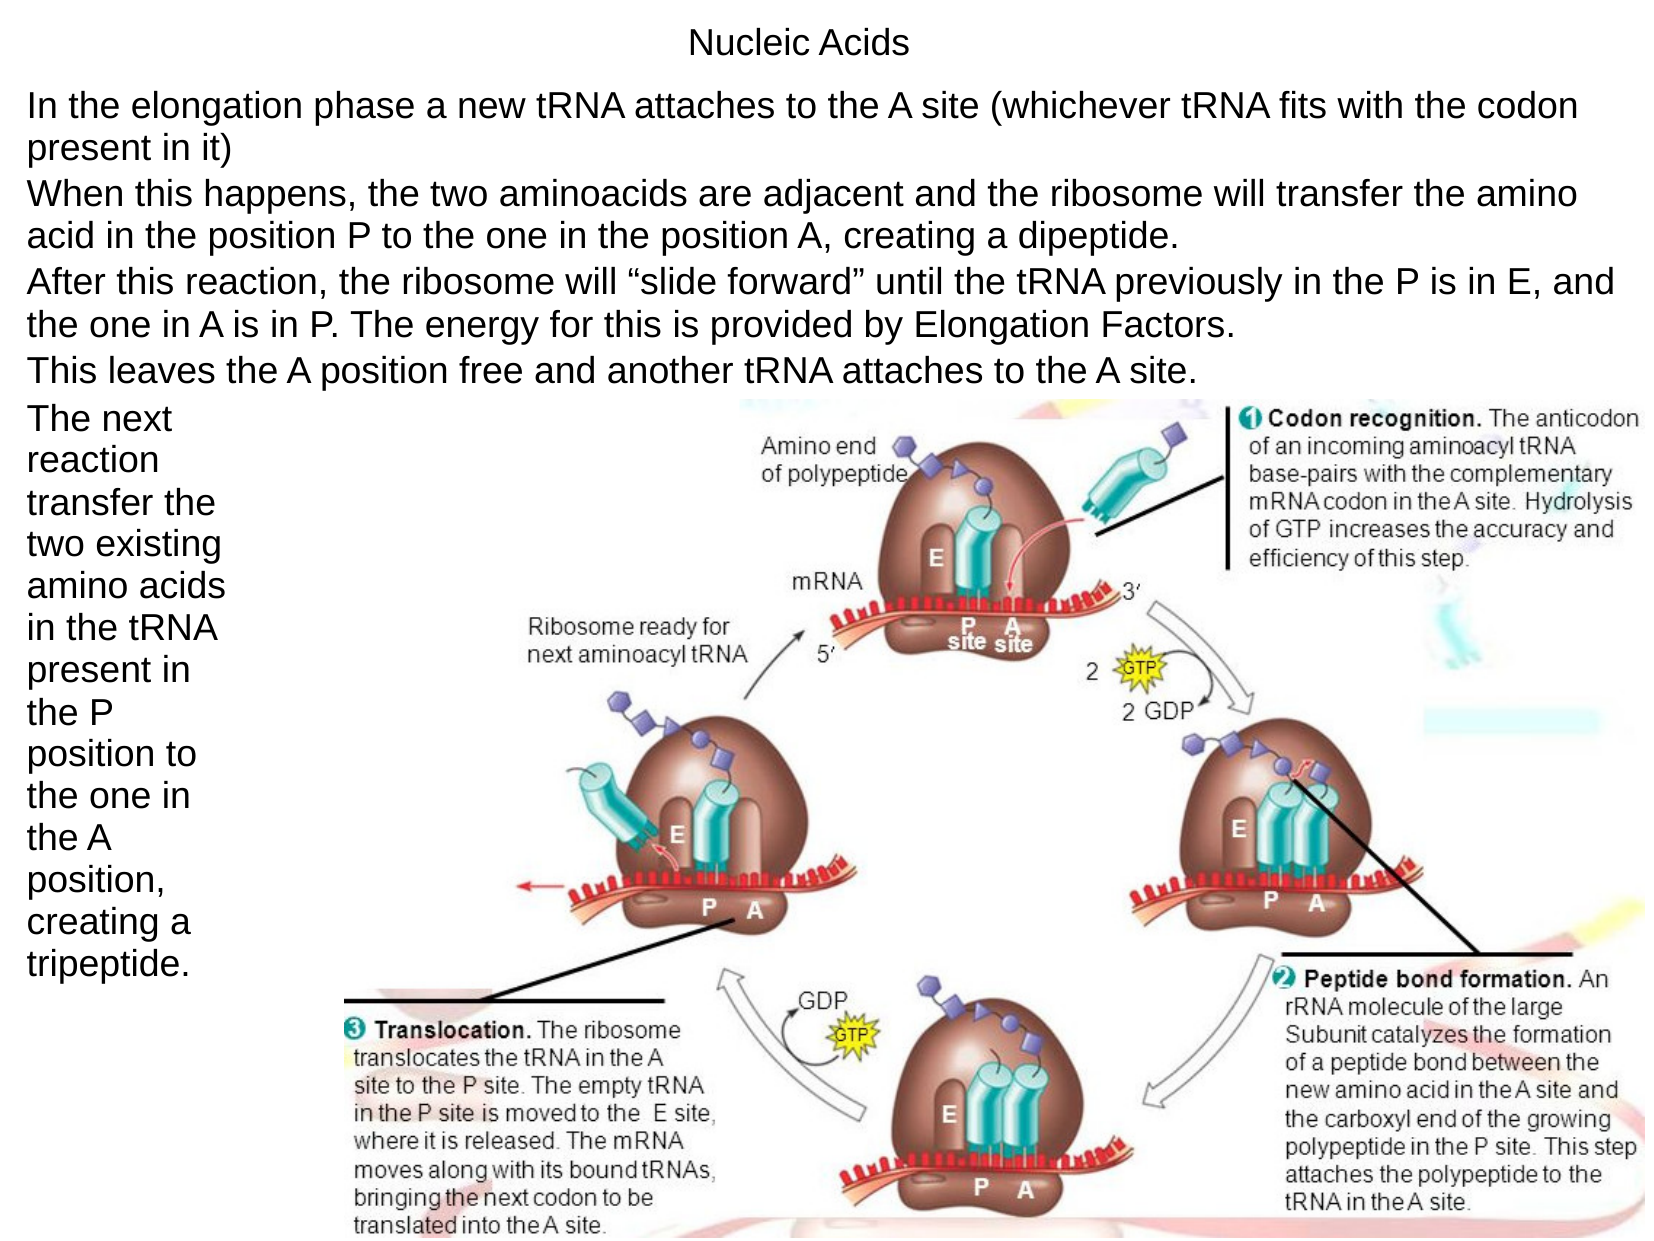

Nucleic Acids
In the elongation phase a new tRNA attaches to the A site (whichever tRNA fits with the codon present in it)
When this happens, the two aminoacids are adjacent and the ribosome will transfer the amino acid in the position P to the one in the position A, creating a dipeptide.
After this reaction, the ribosome will “slide forward” until the tRNA previously in the P is in E, and the one in A is in P. The energy for this is provided by Elongation Factors.
This leaves the A position free and another tRNA attaches to the A site.
The next reaction transfer the two existing amino acids in the tRNA present in the P position to the one in the A position, creating a tripeptide.